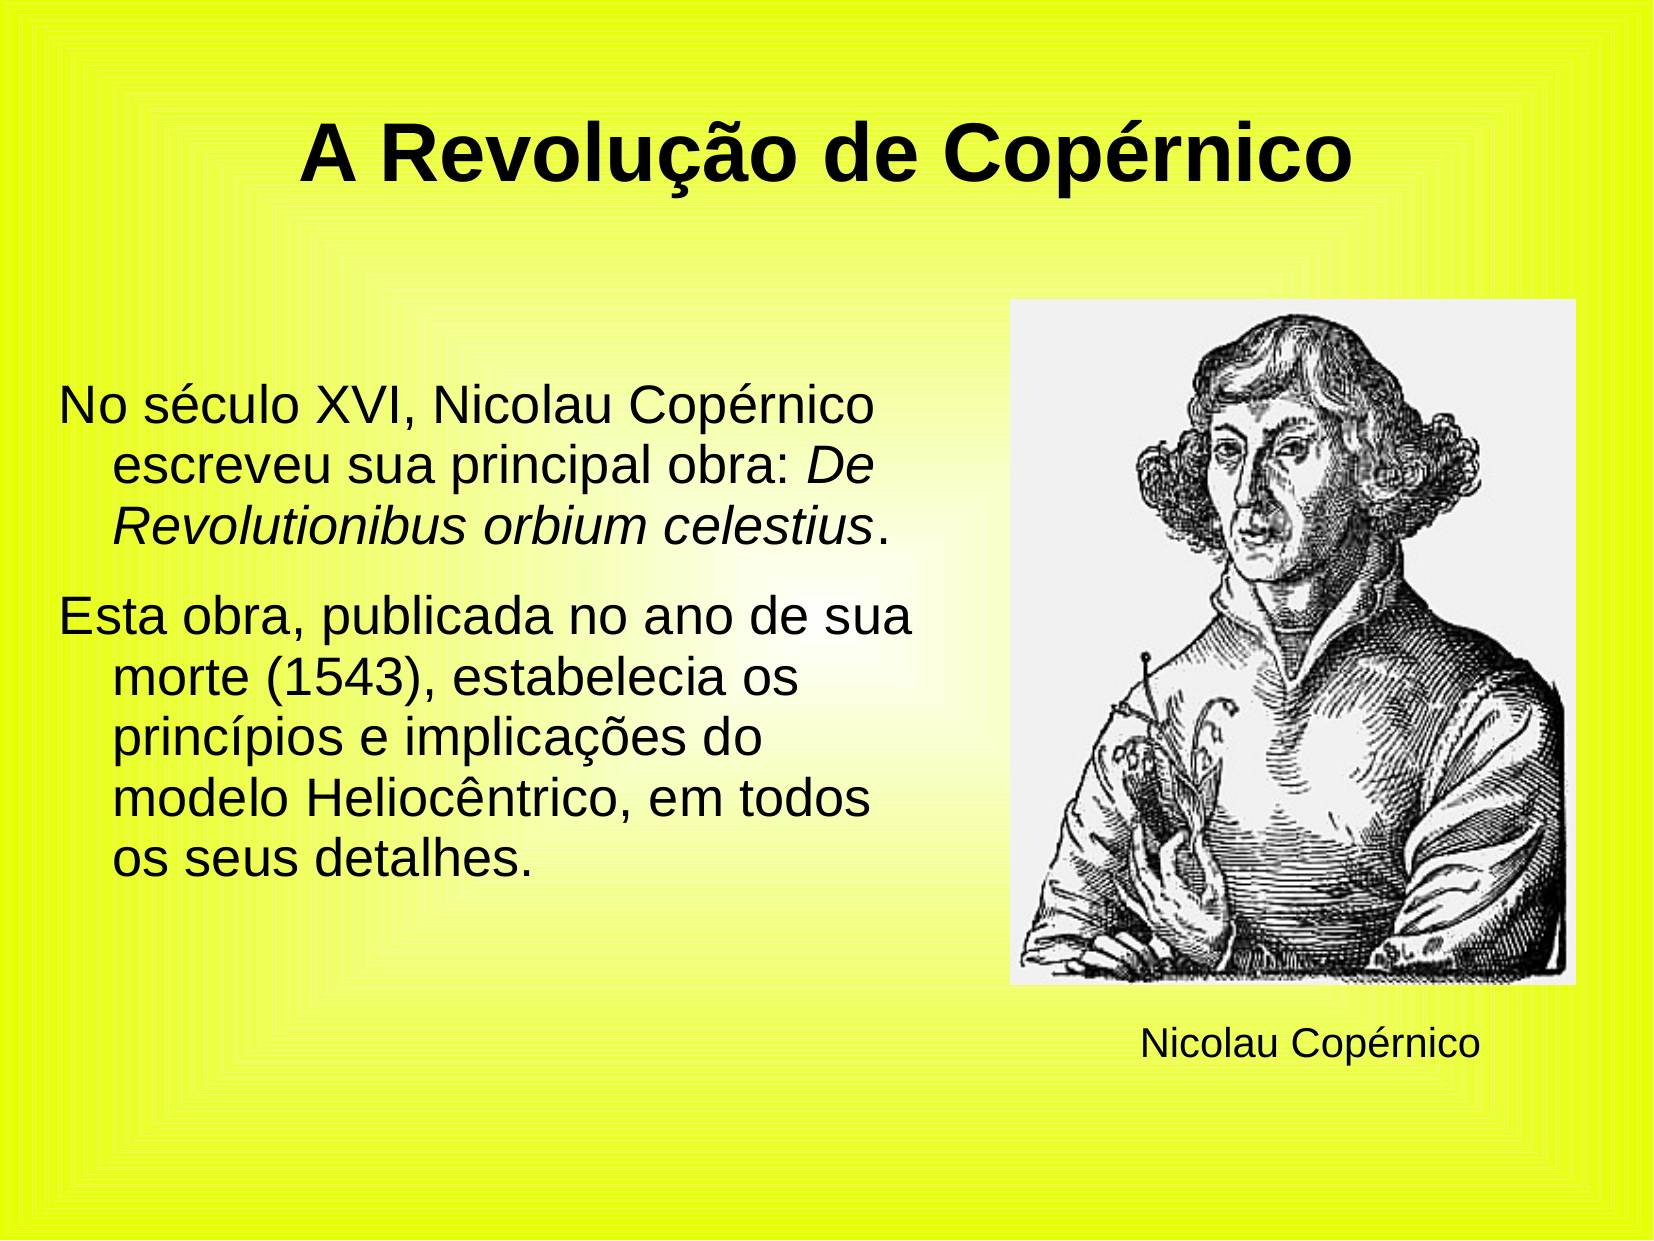

# A Revolução de Copérnico
No século XVI, Nicolau Copérnico escreveu sua principal obra: De Revolutionibus orbium celestius.
Esta obra, publicada no ano de sua morte (1543), estabelecia os princípios e implicações do modelo Heliocêntrico, em todos os seus detalhes.
Nicolau Copérnico